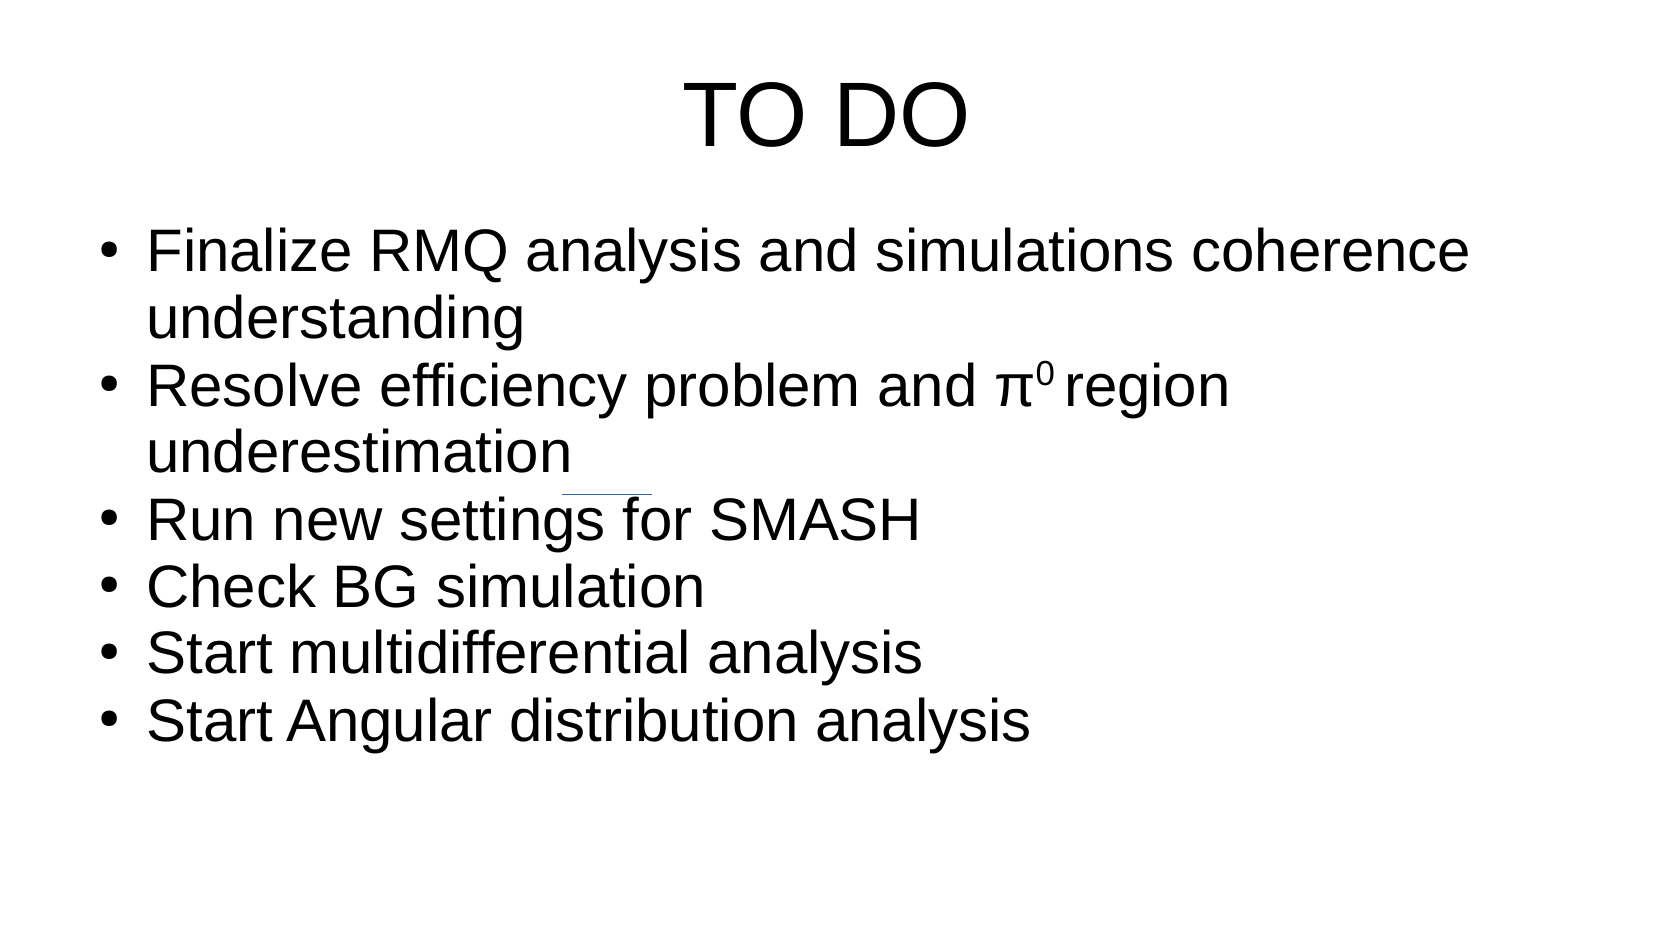

# TO DO
Finalize RMQ analysis and simulations coherence understanding
Resolve efficiency problem and π0 region underestimation
Run new settings for SMASH
Check BG simulation
Start multidifferential analysis
Start Angular distribution analysis